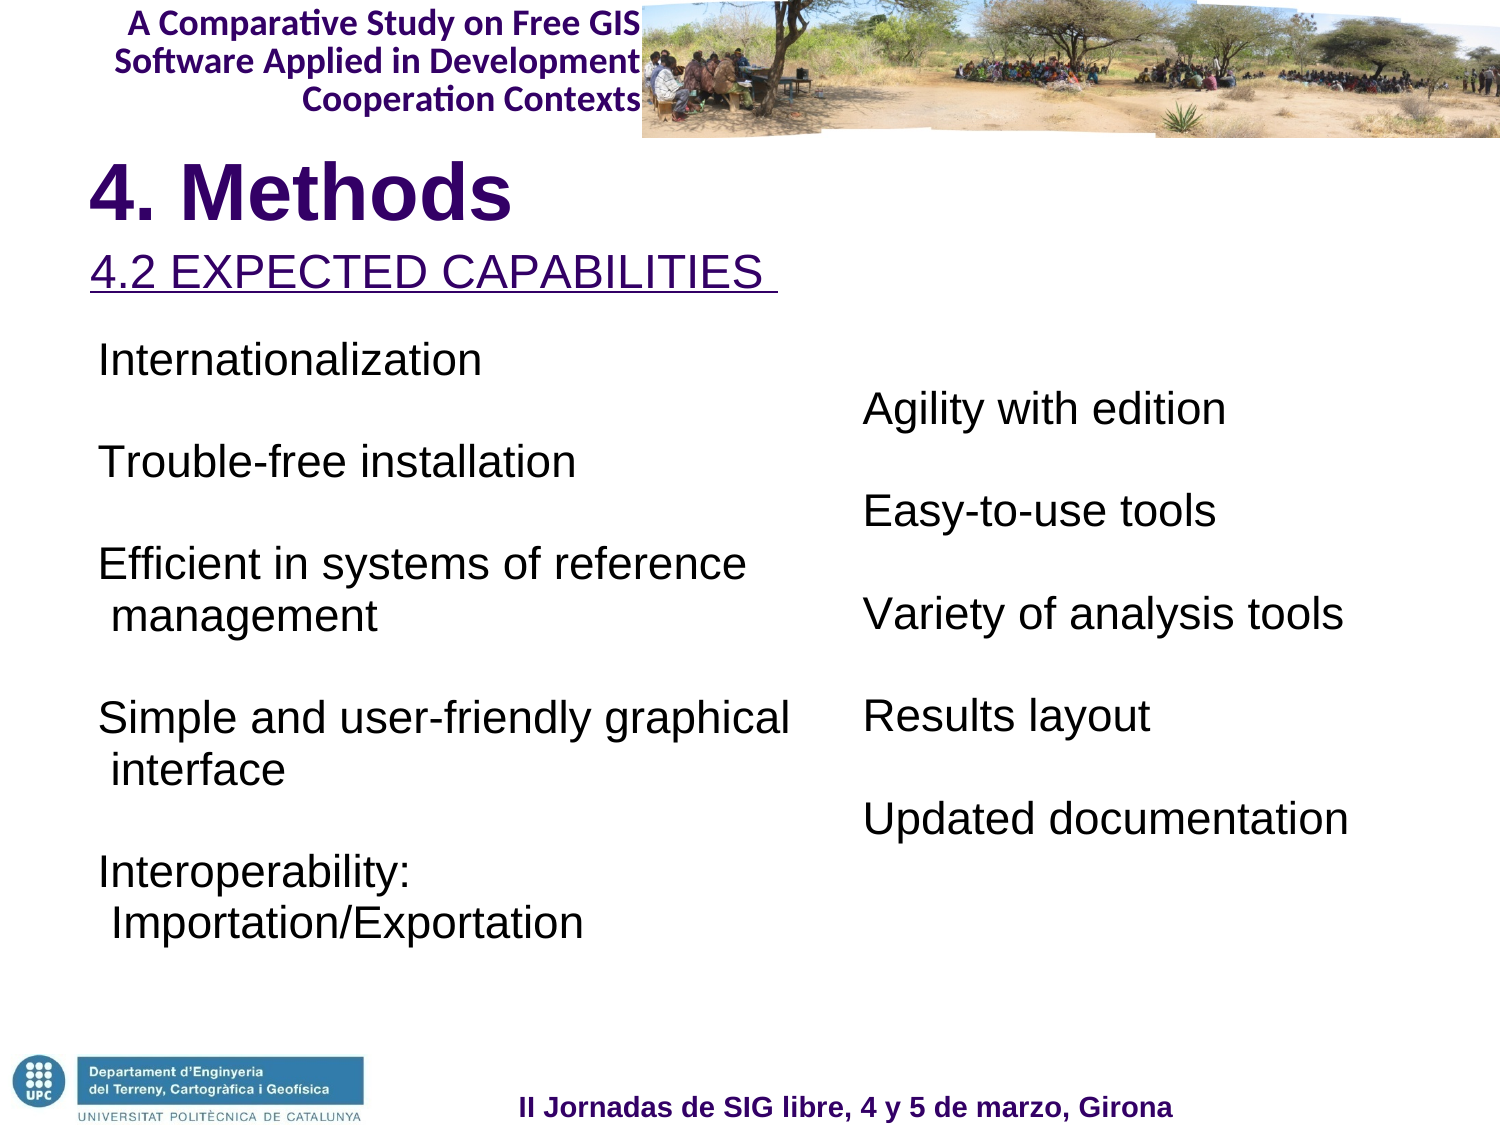

# 4. Methods
4.2 EXPECTED CAPABILITIES
 Internationalization
 Trouble-free installation
 Efficient in systems of reference
 management
 Simple and user-friendly graphical
 interface
 Interoperability:
 Importation/Exportation
 Agility with edition
 Easy-to-use tools
 Variety of analysis tools
 Results layout
 Updated documentation
II Jornadas de SIG libre, 4 y 5 de marzo, Girona